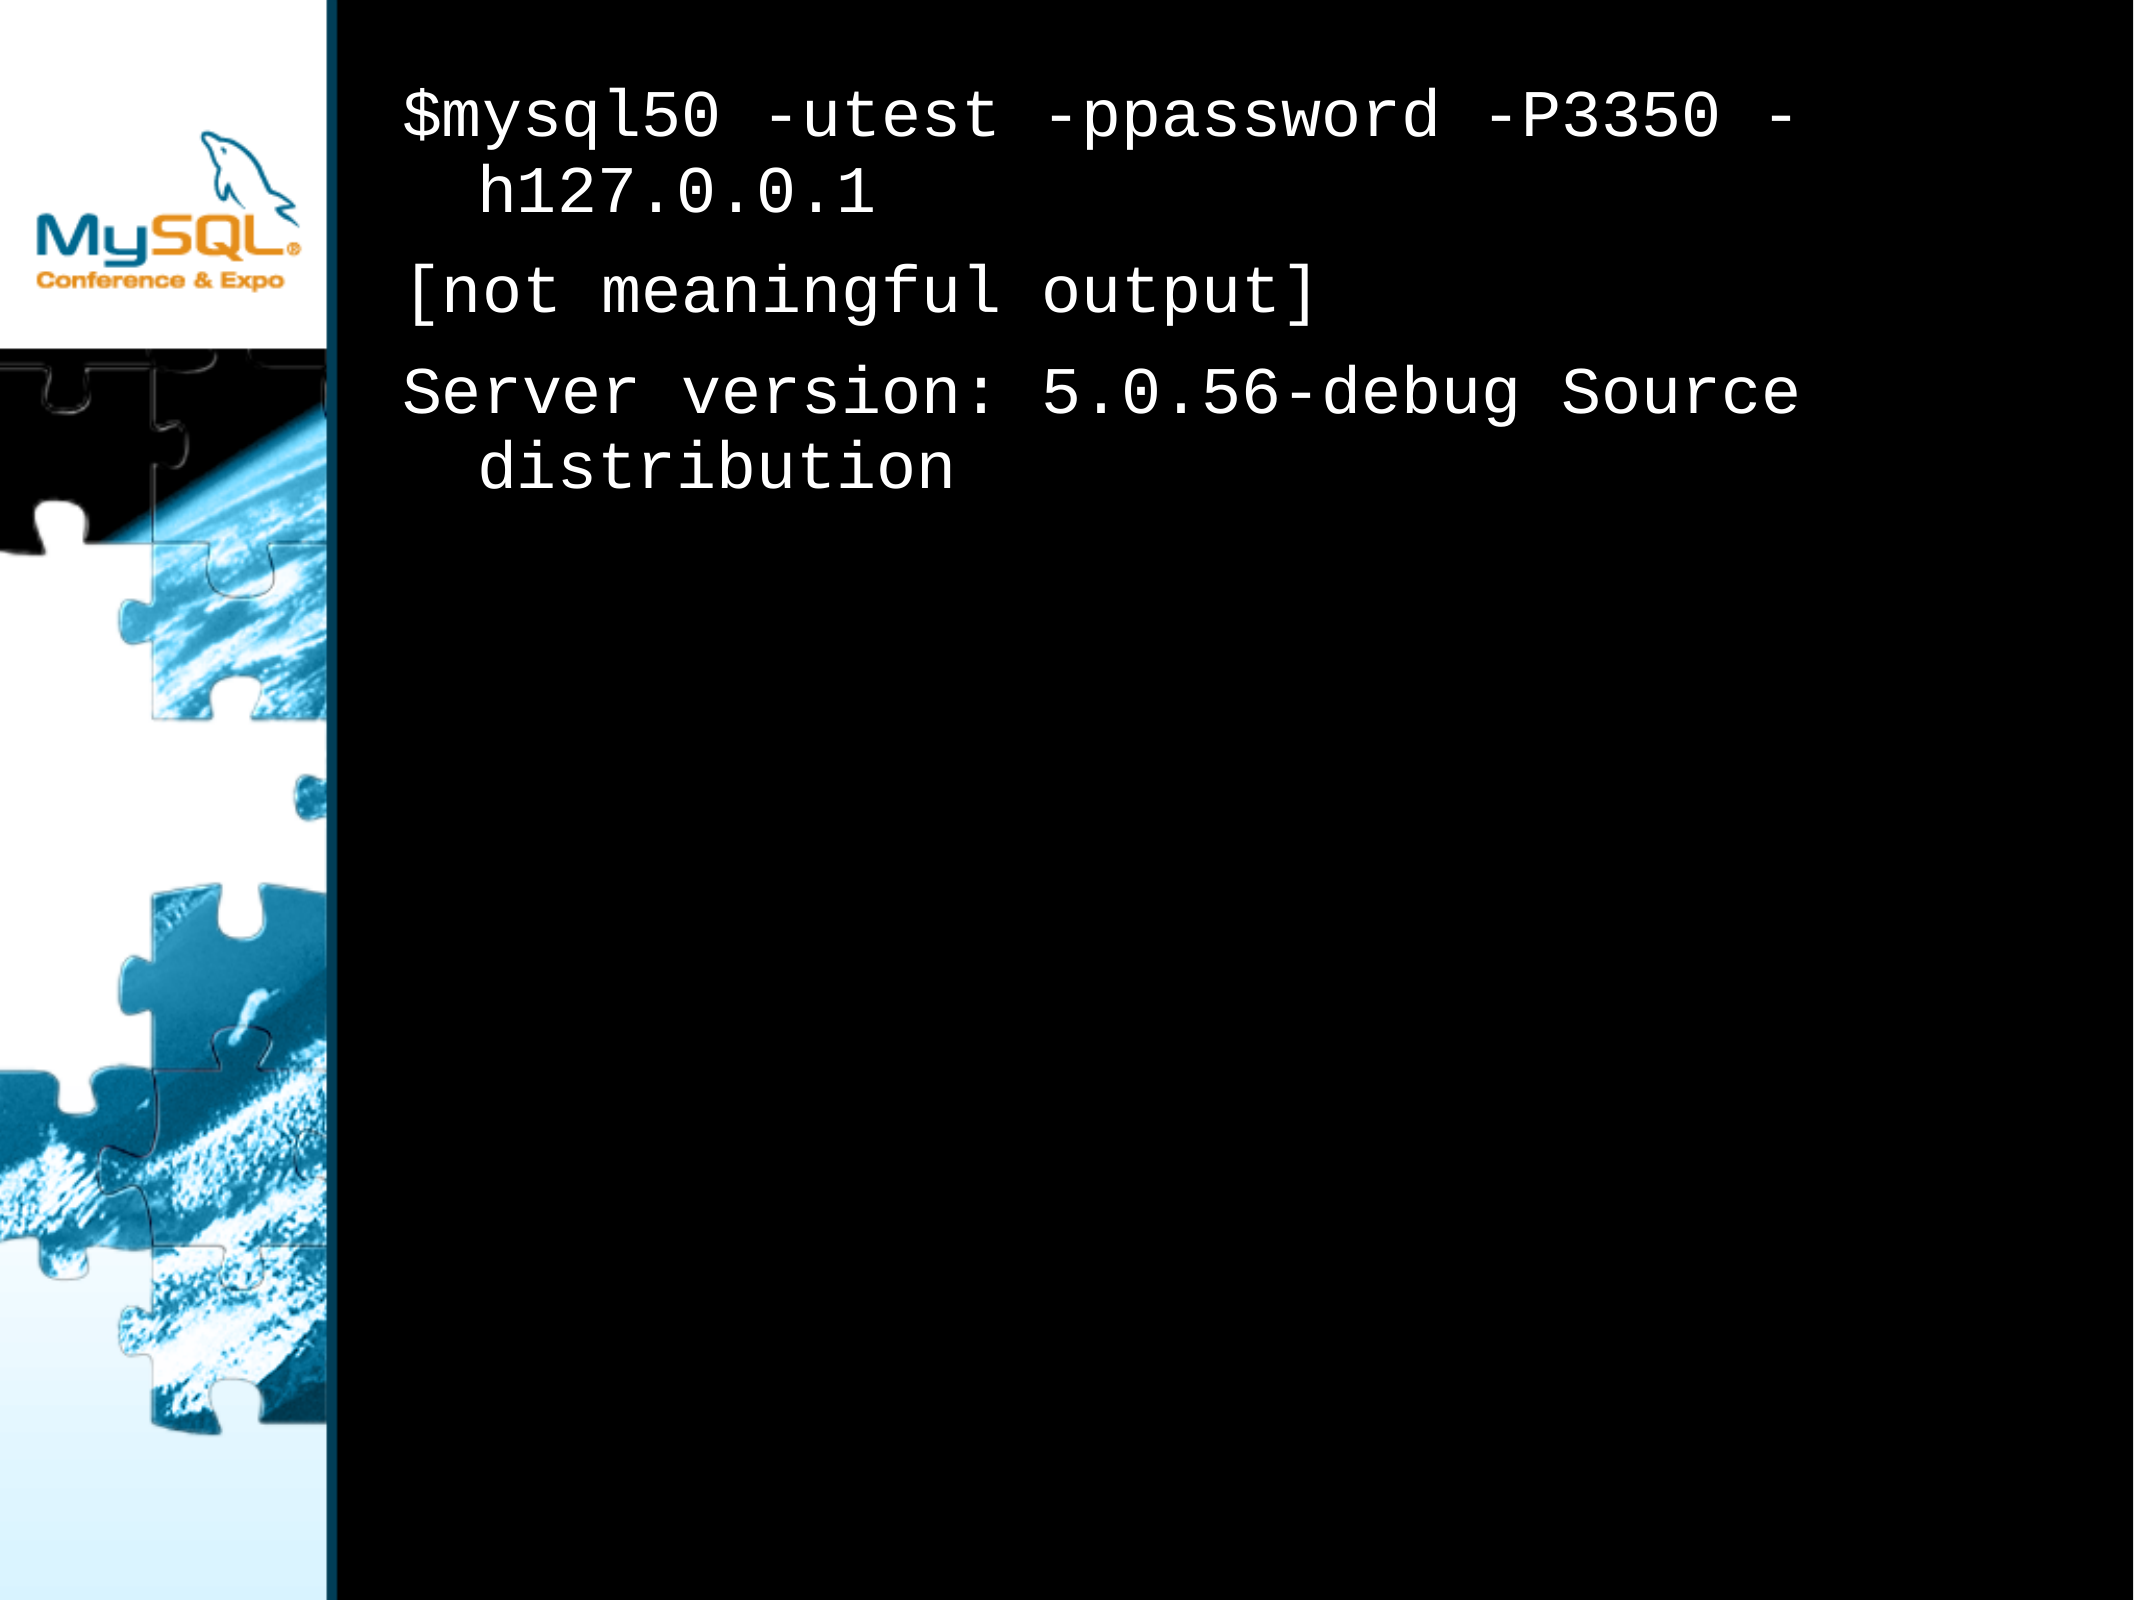

#
$mysql50 -utest -ppassword -P3350 -h127.0.0.1
[not meaningful output]
Server version: 5.0.56-debug Source distribution